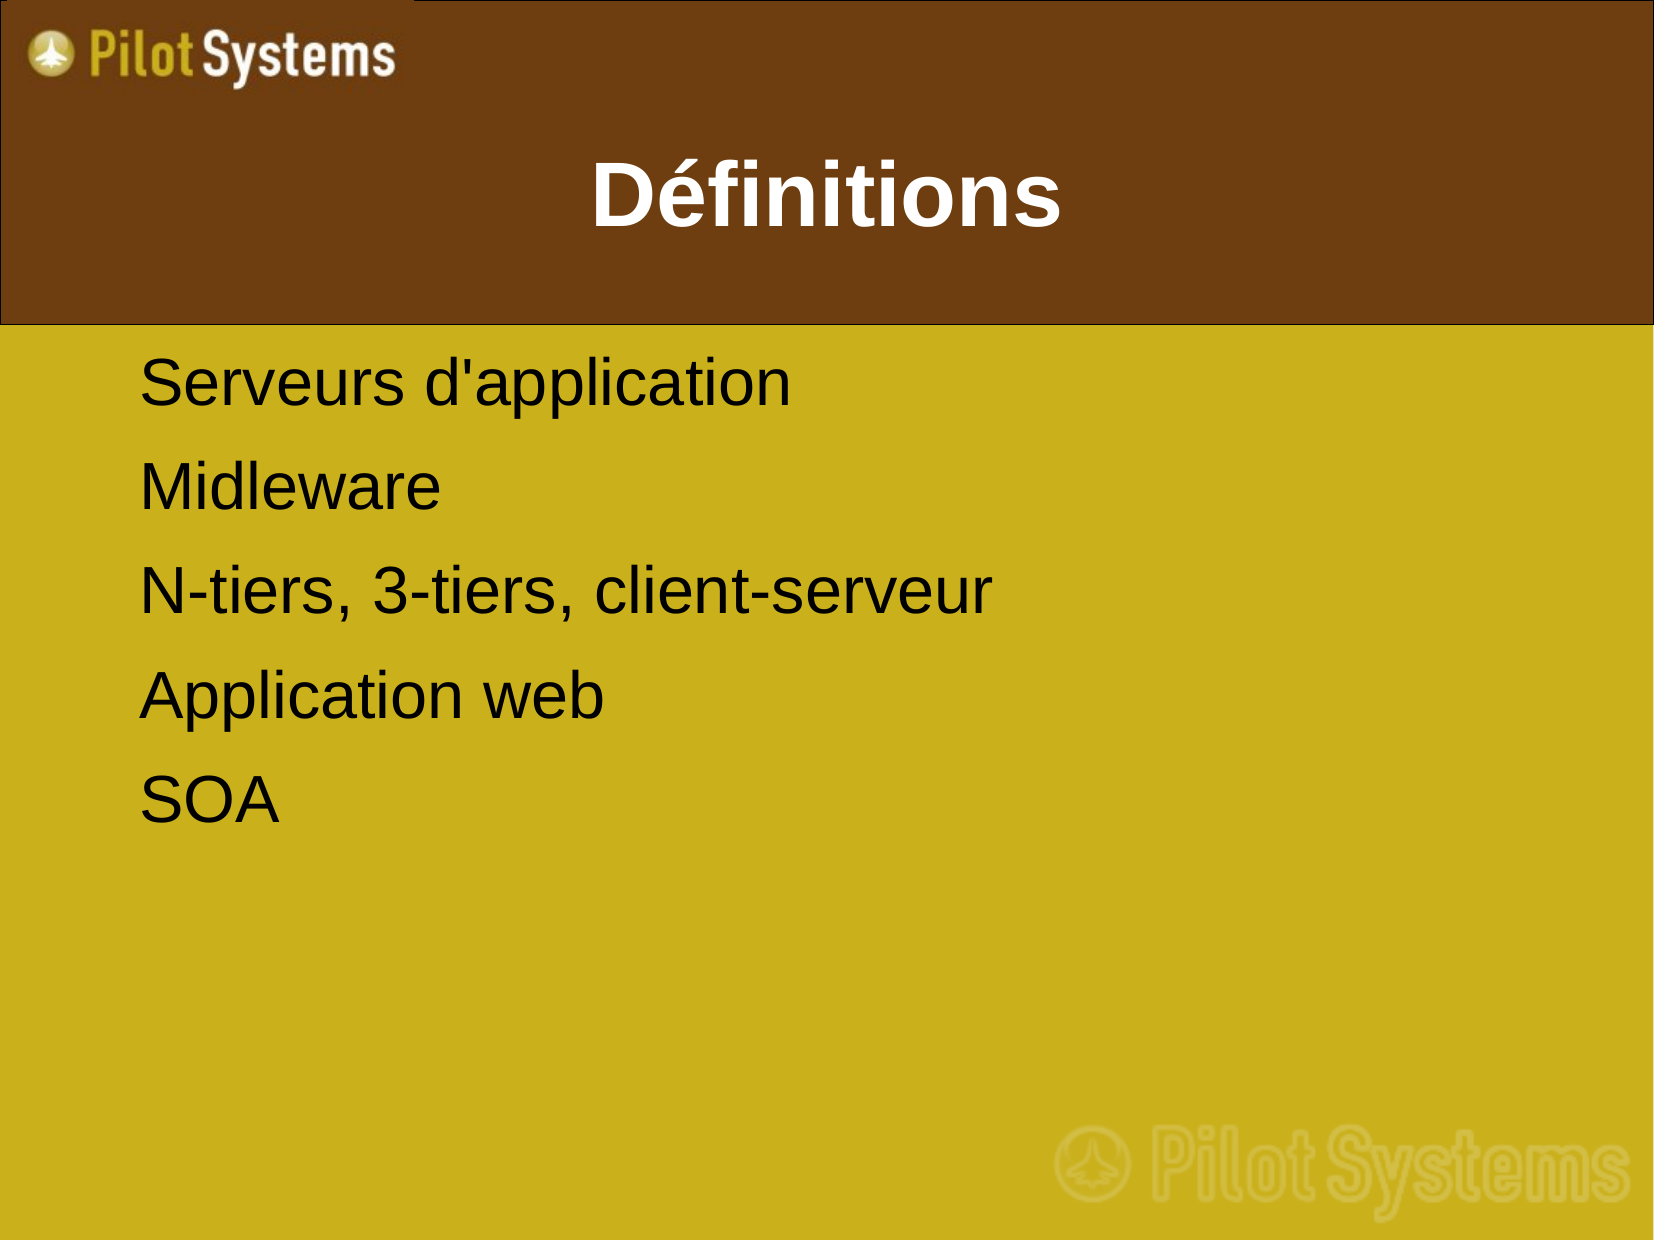

# Définitions
Serveurs d'application
Midleware
N-tiers, 3-tiers, client-serveur
Application web
SOA